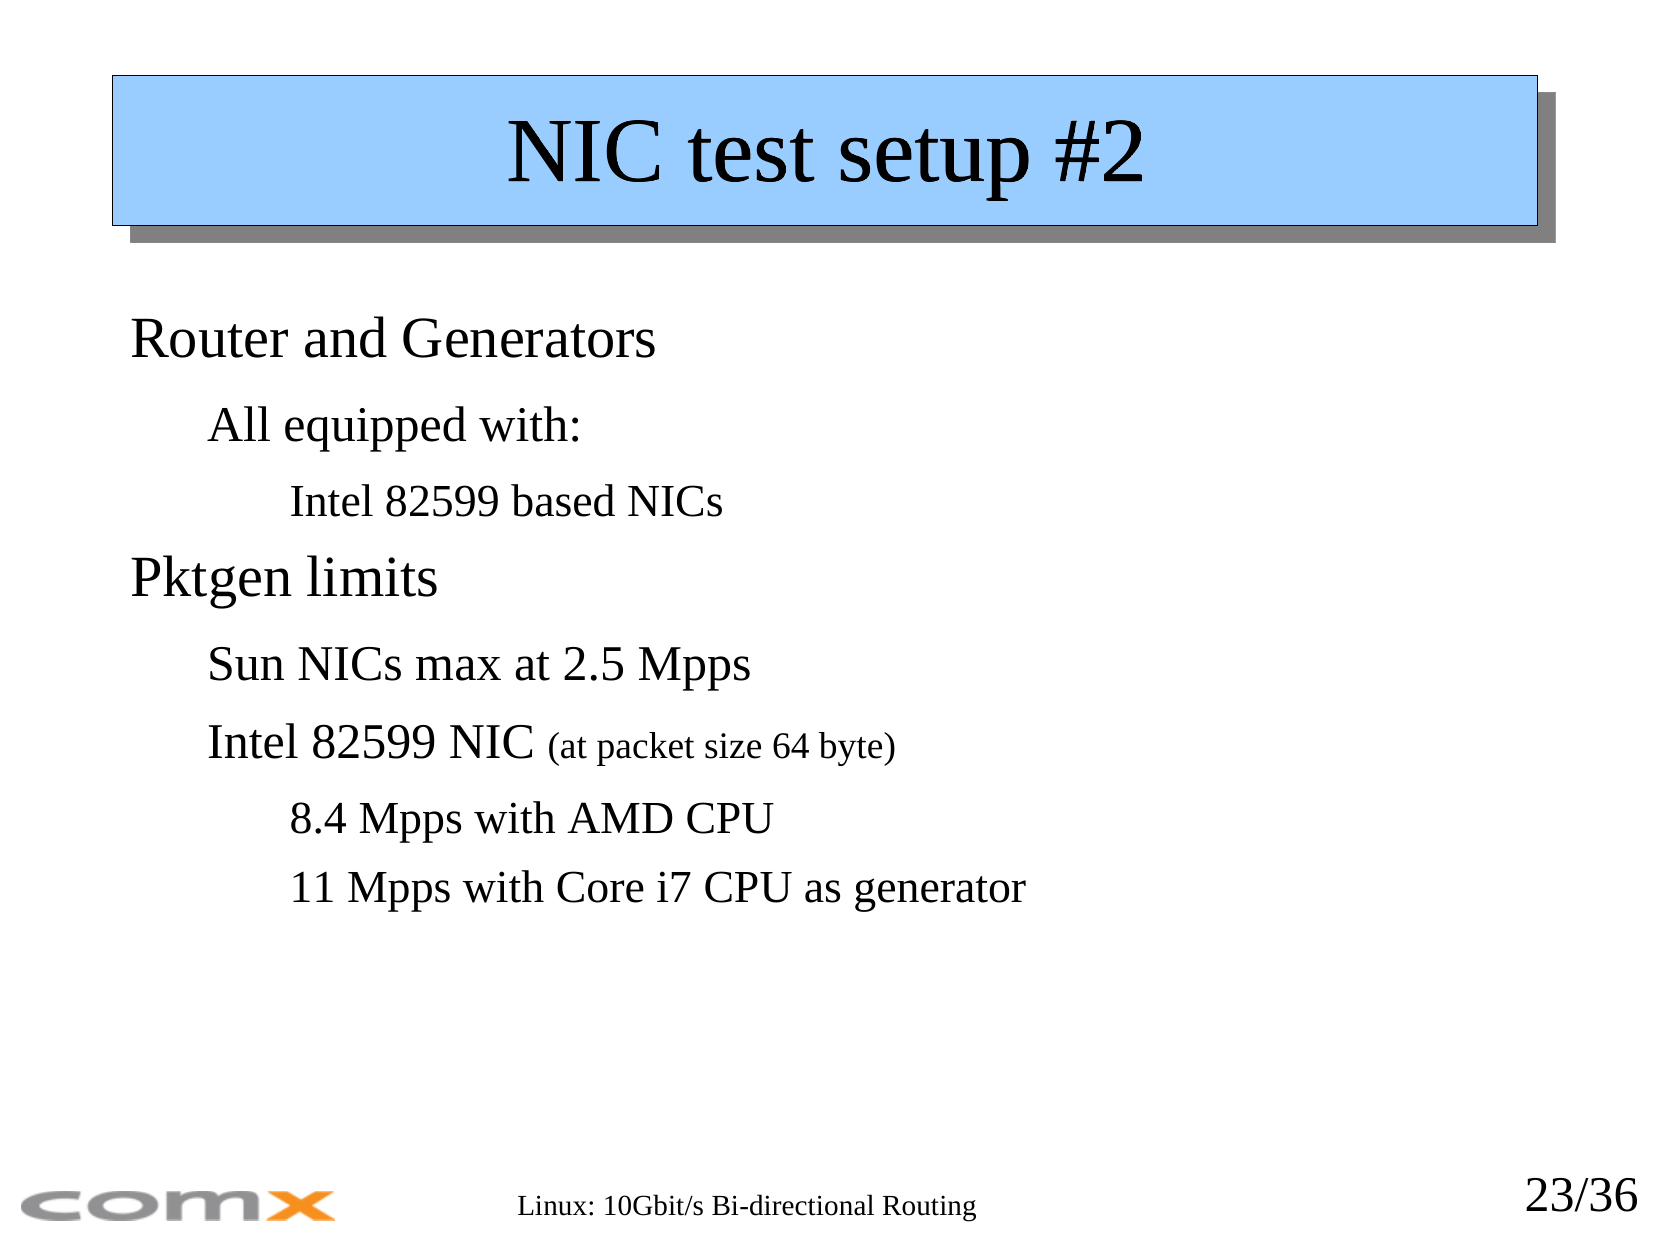

# NIC test setup #2
Router and Generators
All equipped with:
Intel 82599 based NICs
Pktgen limits
Sun NICs max at 2.5 Mpps
Intel 82599 NIC (at packet size 64 byte)
8.4 Mpps with AMD CPU
11 Mpps with Core i7 CPU as generator